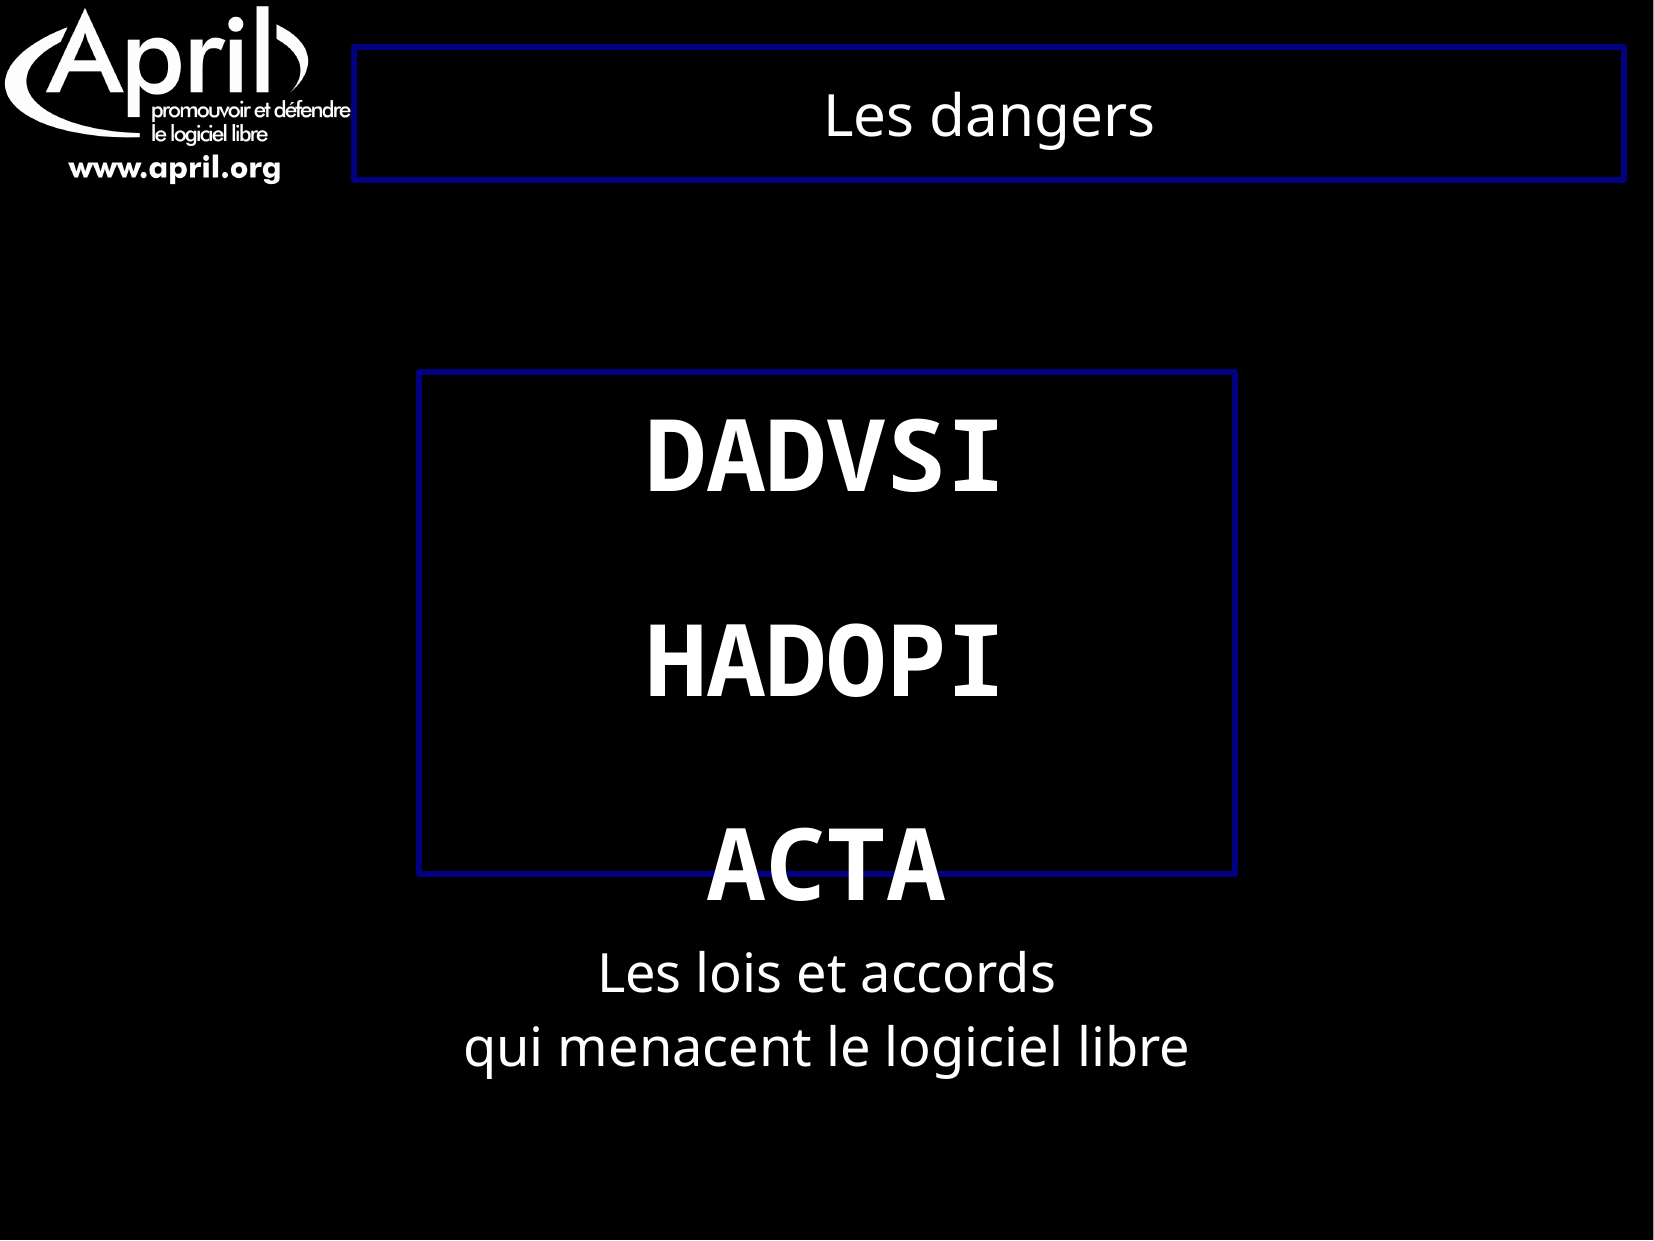

# Les dangers
DADVSI
HADOPI
ACTA
Les lois et accords
qui menacent le logiciel libre